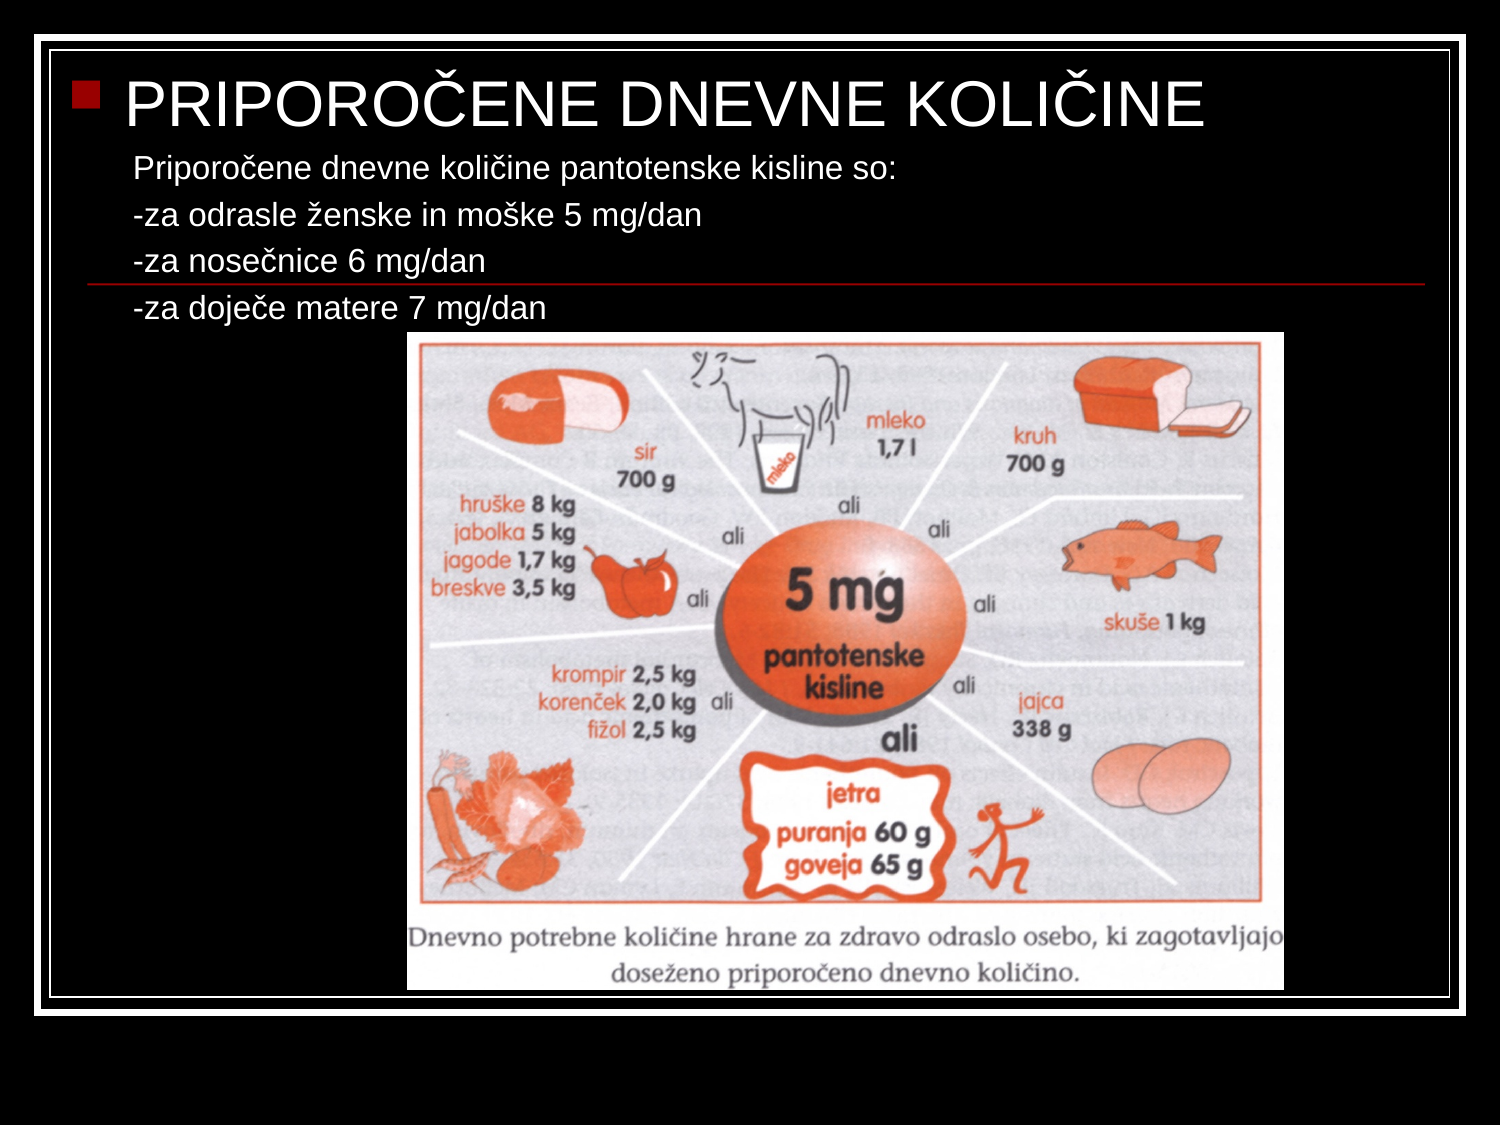

# PRIPOROČENE DNEVNE KOLIČINE
 Priporočene dnevne količine pantotenske kisline so:
 -za odrasle ženske in moške 5 mg/dan
 -za nosečnice 6 mg/dan
 -za doječe matere 7 mg/dan